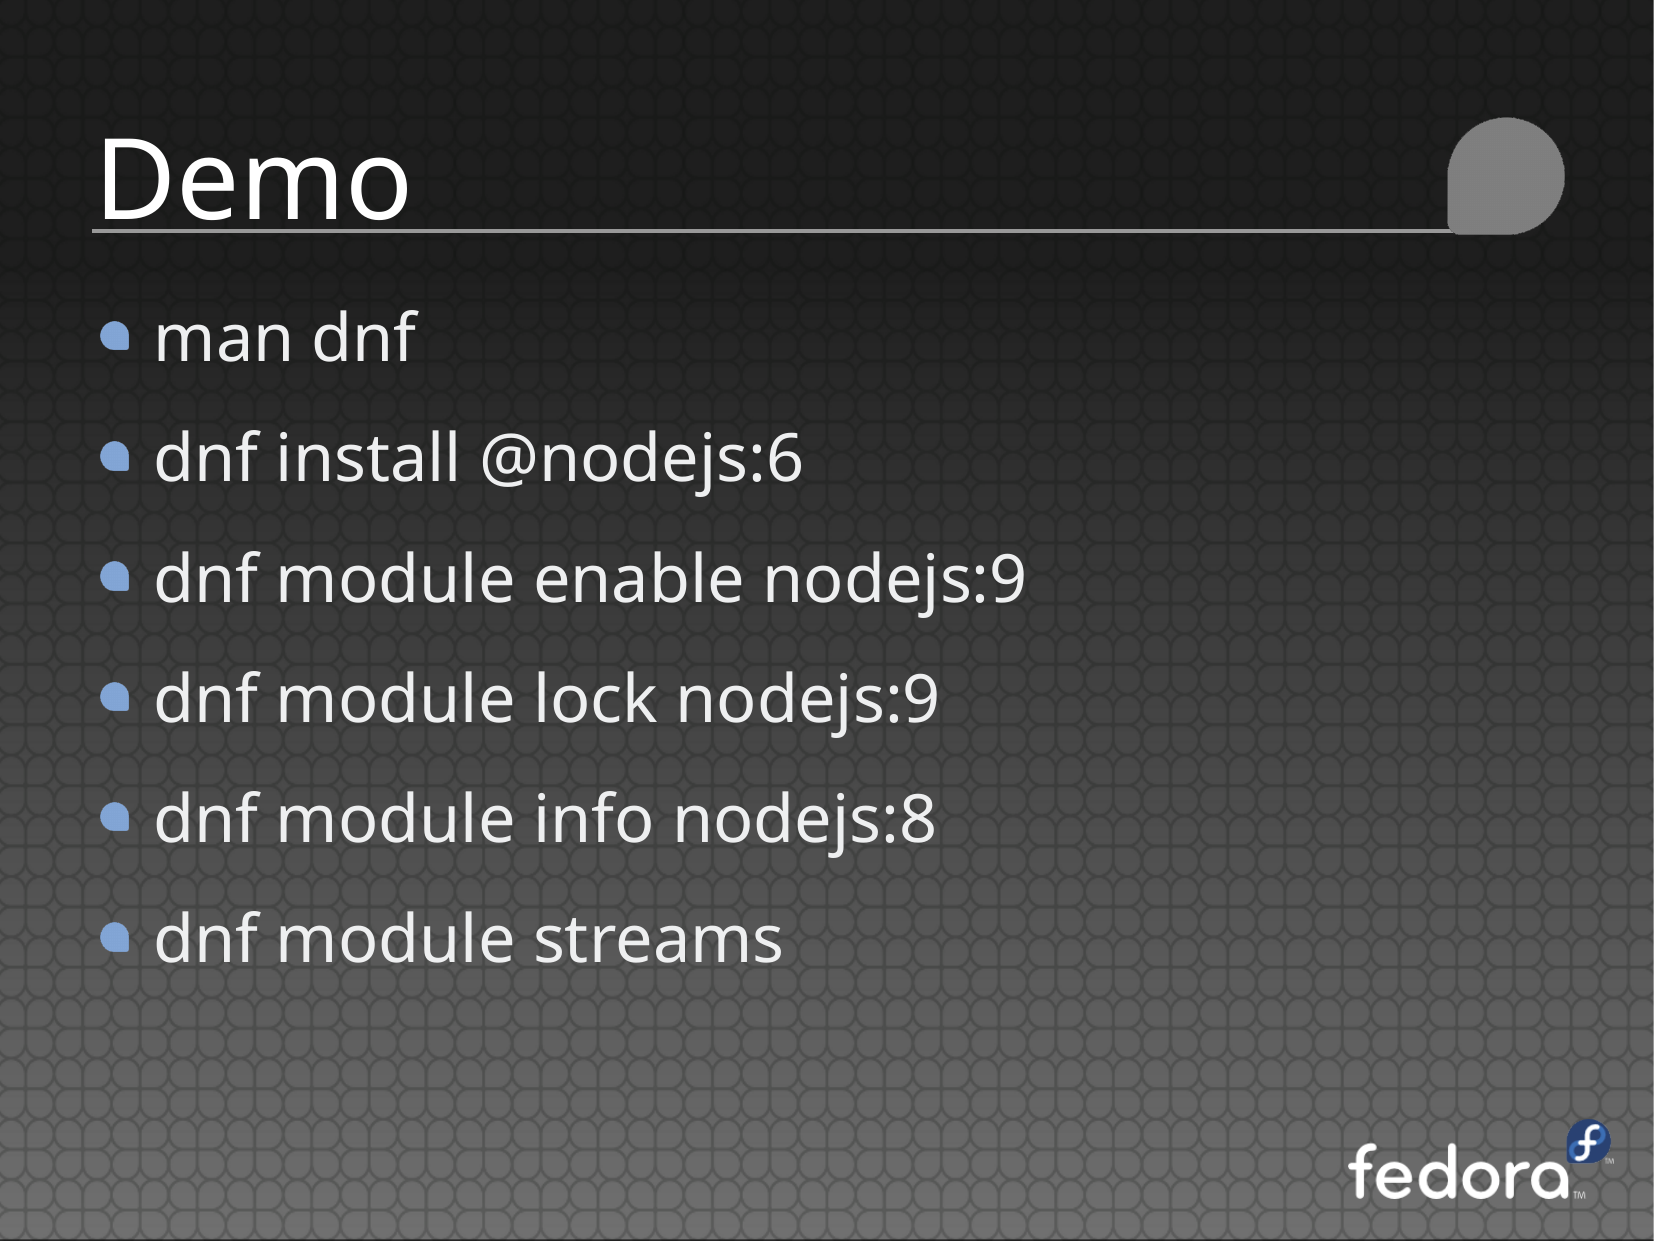

Demo
# man dnf
dnf install @nodejs:6
dnf module enable nodejs:9
dnf module lock nodejs:9
dnf module info nodejs:8
dnf module streams